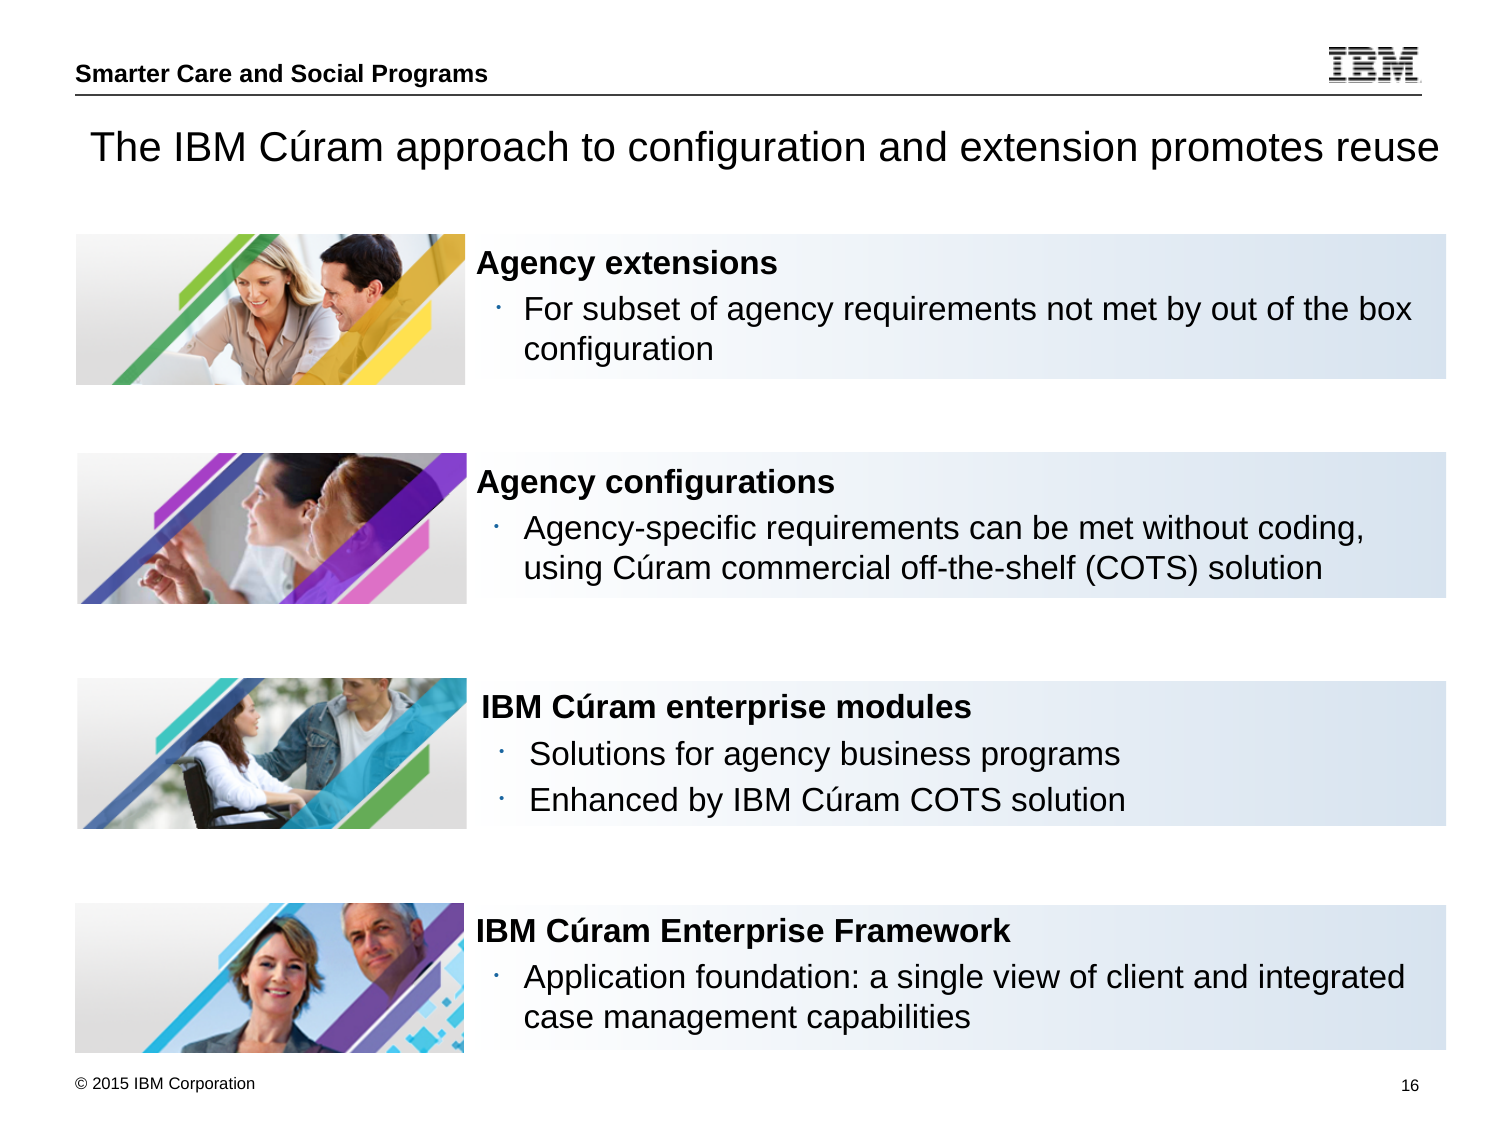

# The IBM Cúram approach to configuration and extension promotes reuse
Agency extensions
For subset of agency requirements not met by out of the box configuration
Agency configurations
Agency-specific requirements can be met without coding, using Cúram commercial off-the-shelf (COTS) solution
IBM Cúram enterprise modules
Solutions for agency business programs
Enhanced by IBM Cúram COTS solution
IBM Cúram Enterprise Framework
Application foundation: a single view of client and integrated case management capabilities